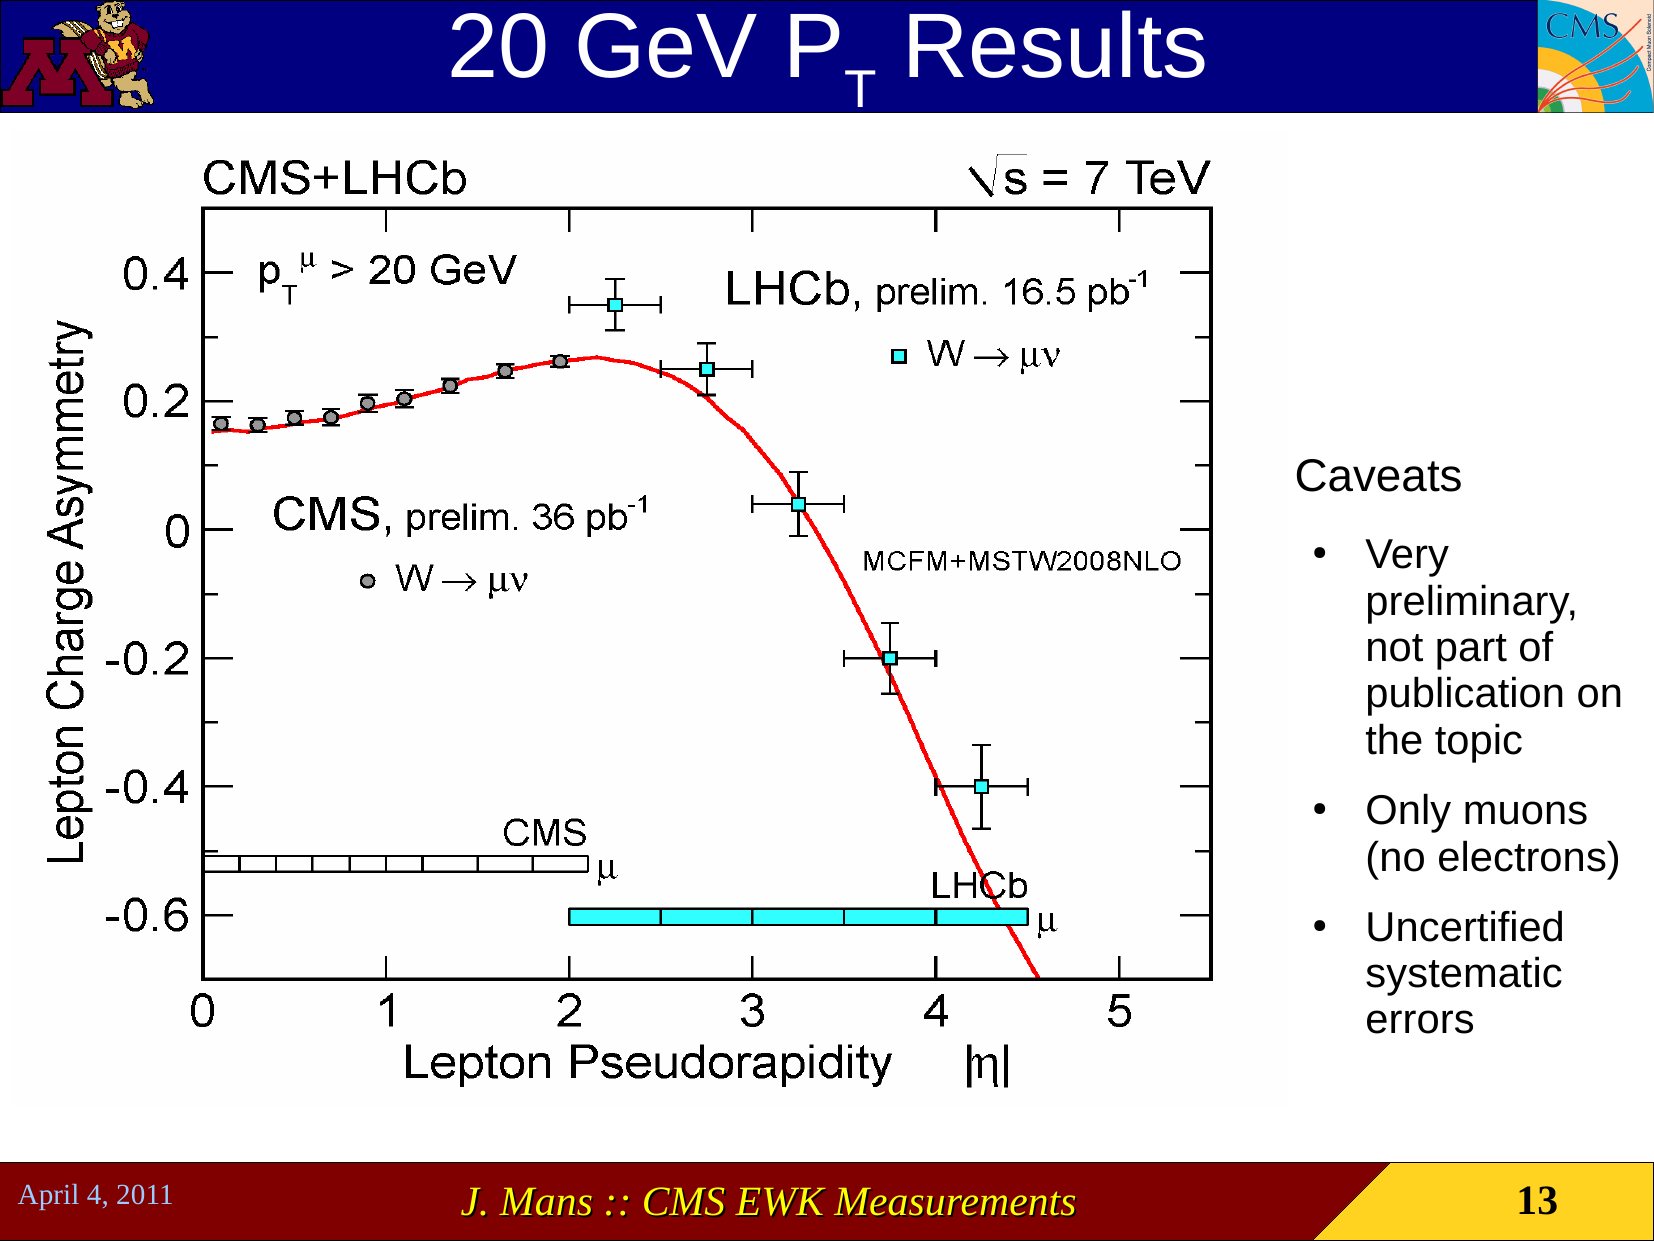

# 20 GeV PT Results
Caveats
Very preliminary, not part of publication on the topic
Only muons (no electrons)
Uncertified systematic errors
J. Mans :: CMS EWK Measurements
13
April 4, 2011